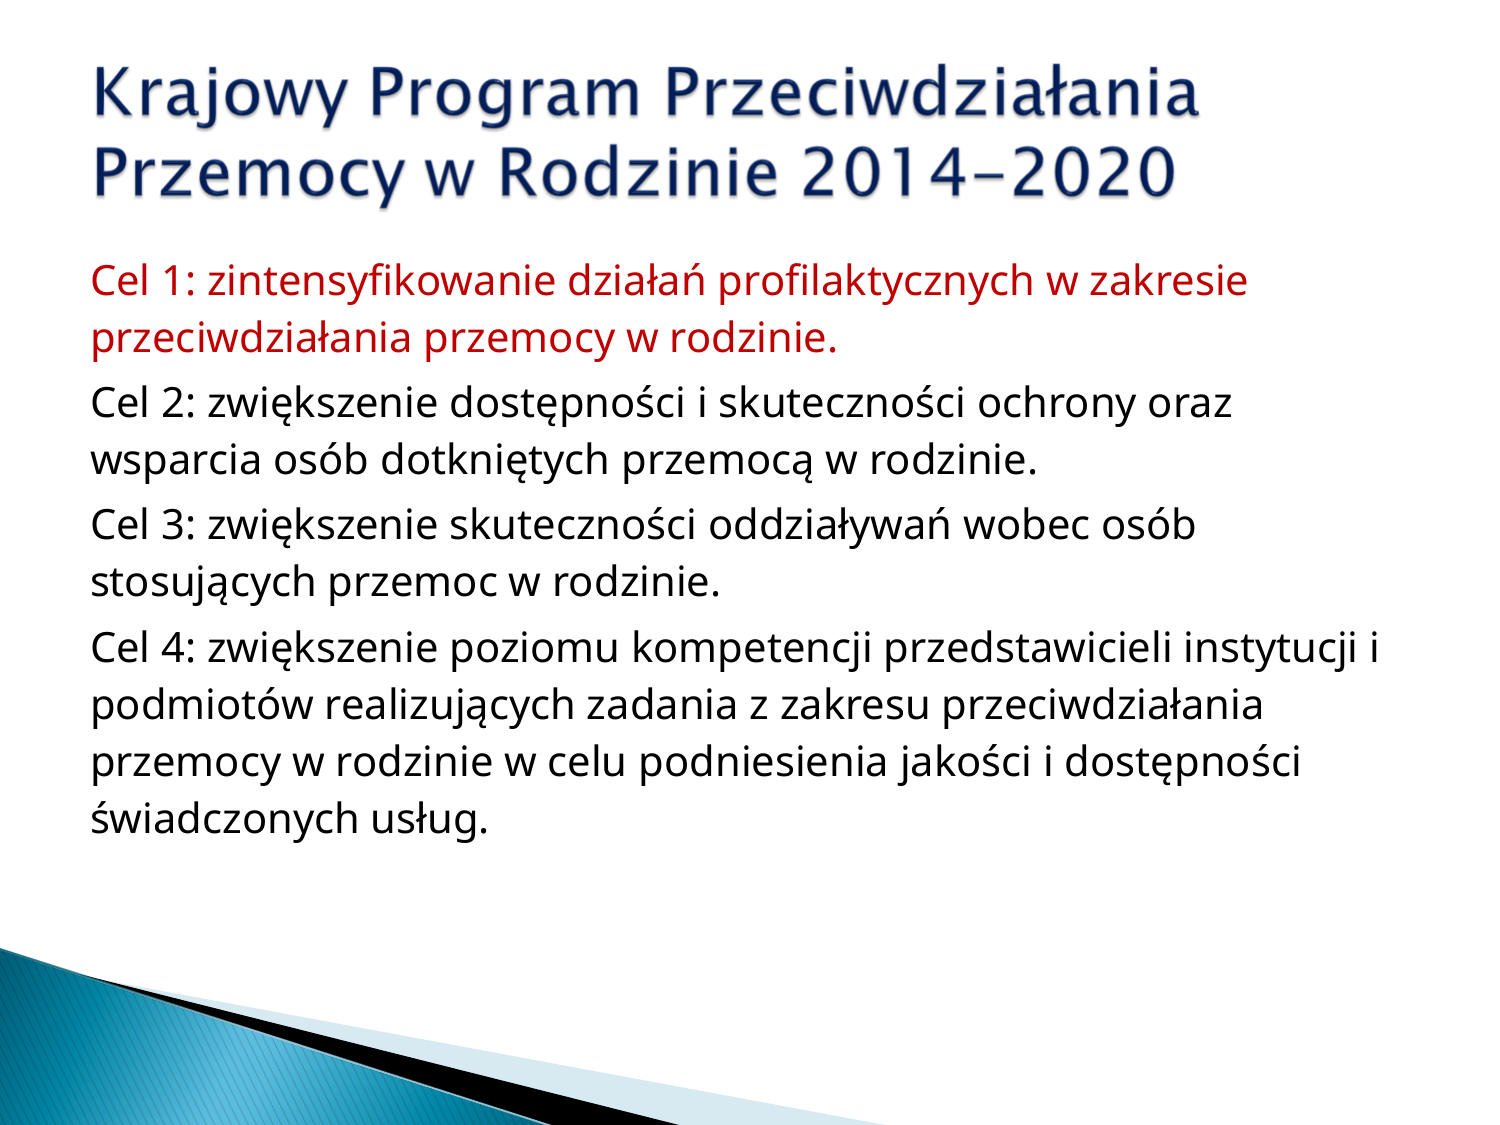

# Cel 1: zintensyfikowanie działań profilaktycznych w zakresie przeciwdziałania przemocy w rodzinie.
Cel 2: zwiększenie dostępności i skuteczności ochrony oraz wsparcia osób dotkniętych przemocą w rodzinie.
Cel 3: zwiększenie skuteczności oddziaływań wobec osób stosujących przemoc w rodzinie.
Cel 4: zwiększenie poziomu kompetencji przedstawicieli instytucji i podmiotów realizujących zadania z zakresu przeciwdziałania przemocy w rodzinie w celu podniesienia jakości i dostępności świadczonych usług.